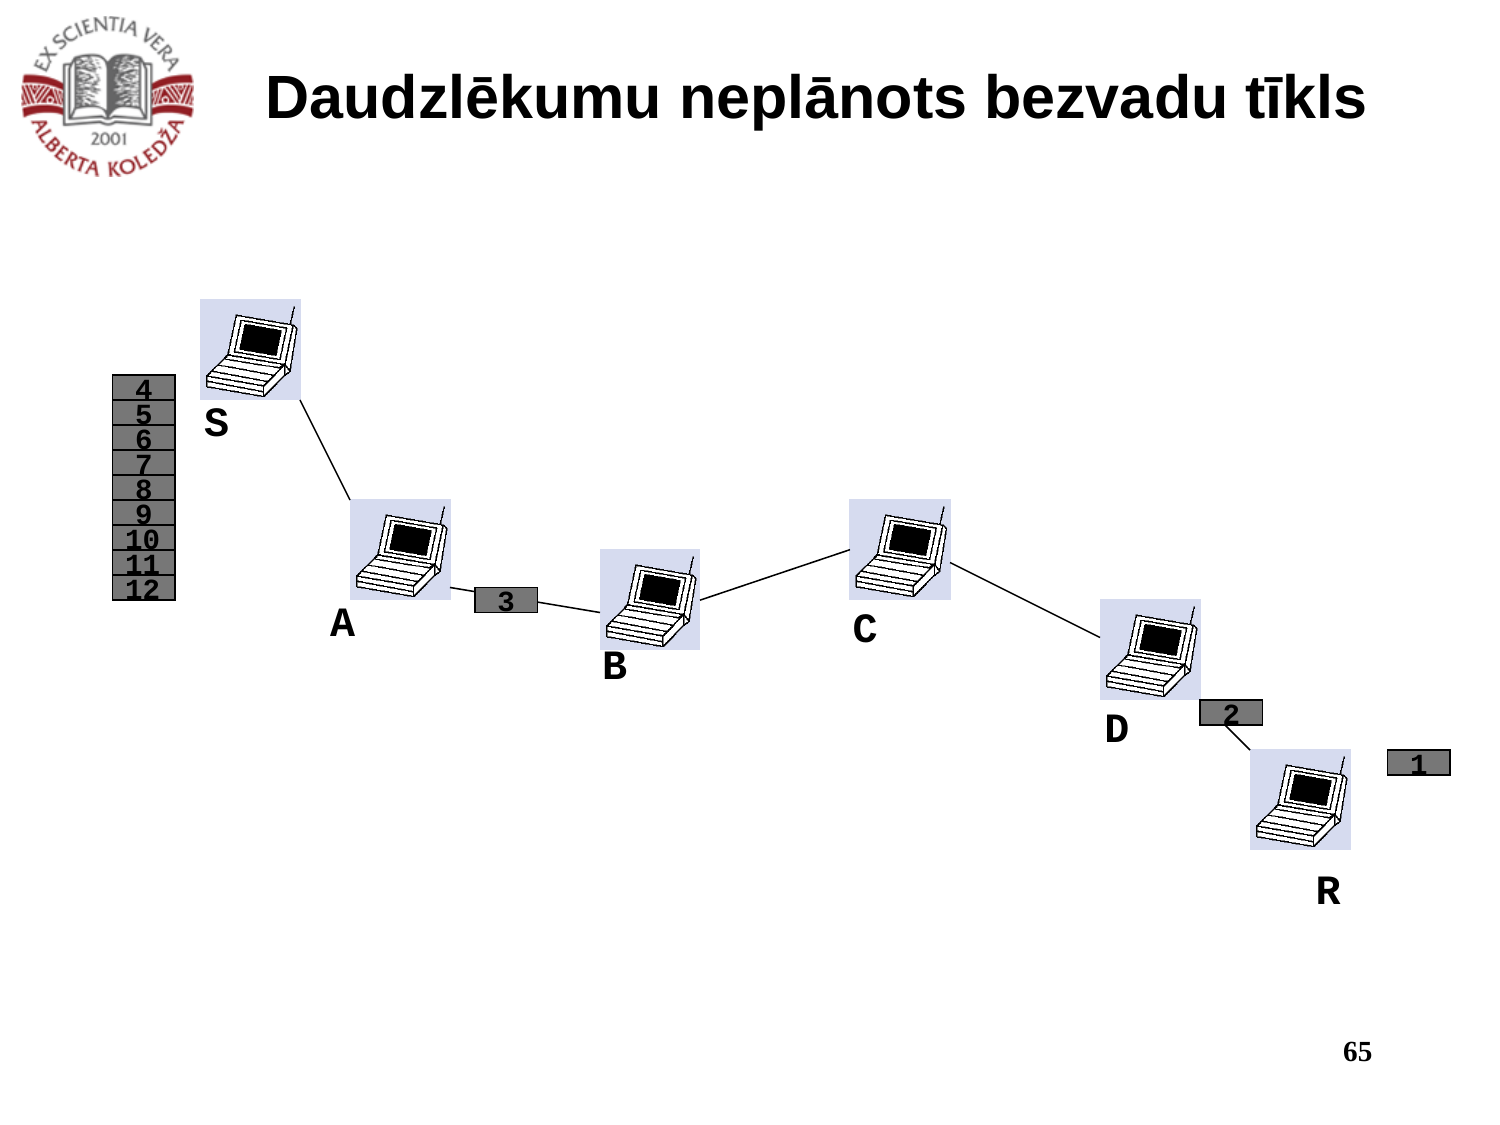

# Daudzlēkumu neplānots bezvadu tīkls
4
S
5
6
7
8
9
10
11
12
A
3
C
B
D
2
1
R